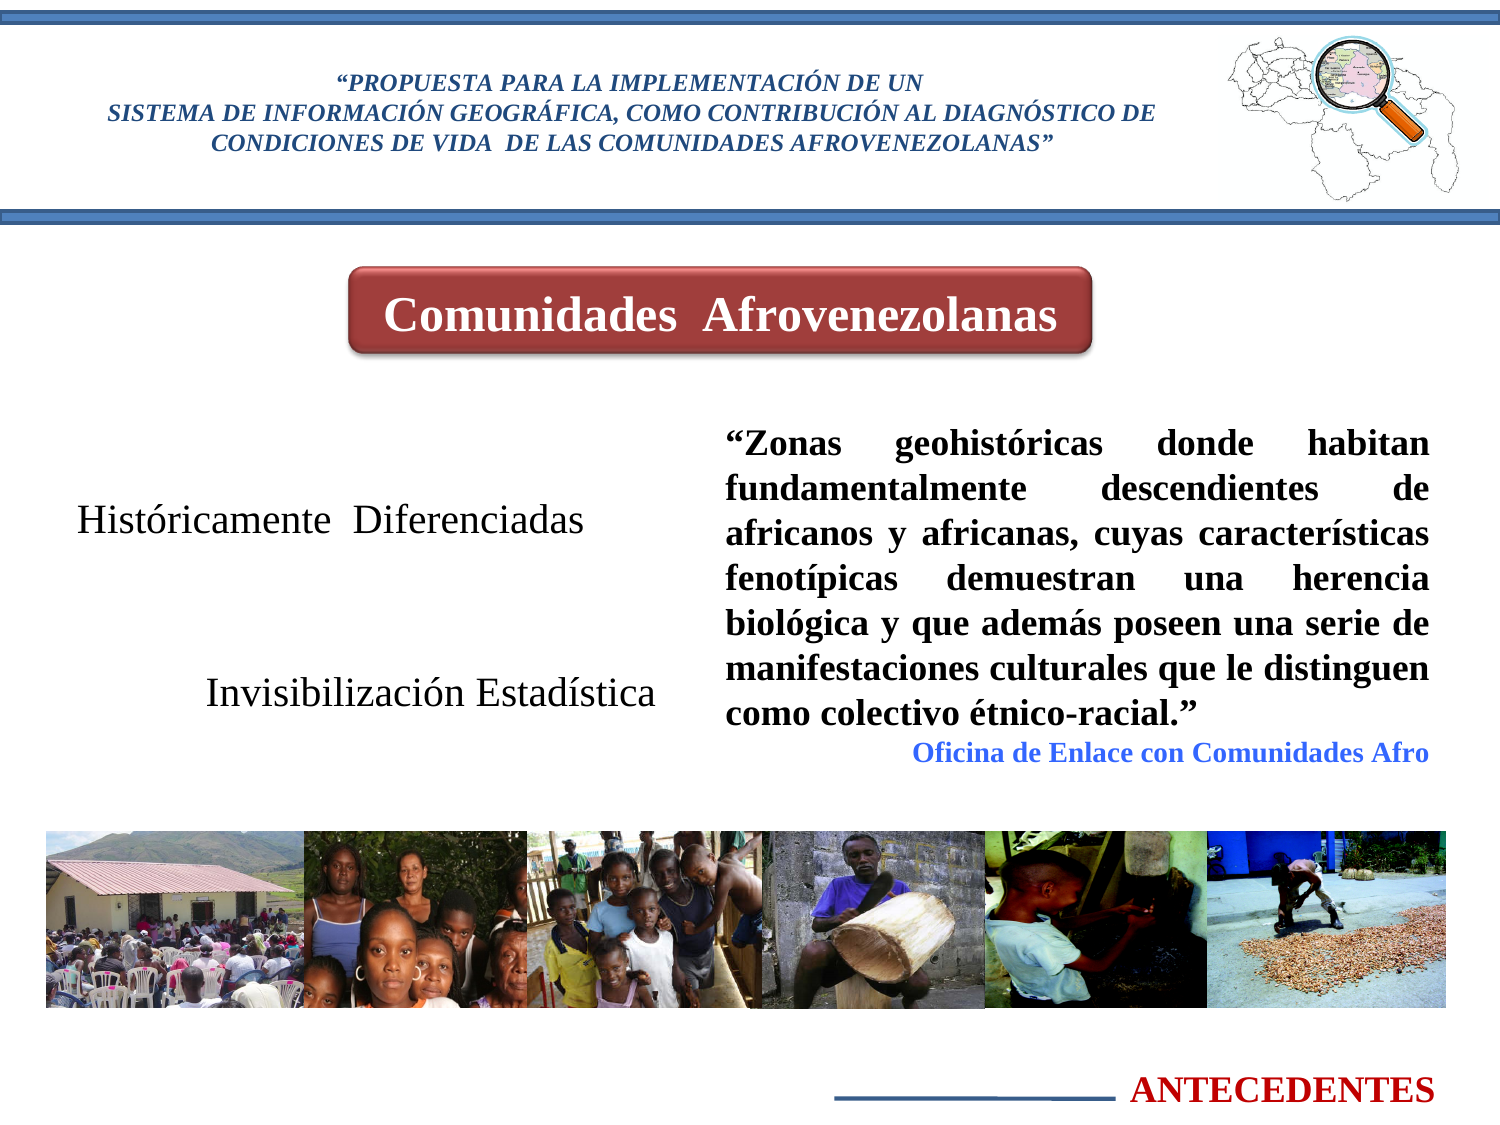

“PROPUESTA PARA LA IMPLEMENTACIÓN DE UN
SISTEMA DE INFORMACIÓN GEOGRÁFICA, COMO CONTRIBUCIÓN AL DIAGNÓSTICO DE CONDICIONES DE VIDA DE LAS COMUNIDADES AFROVENEZOLANAS”
Comunidades Afrovenezolanas
“Zonas geohistóricas donde habitan fundamentalmente descendientes de africanos y africanas, cuyas características fenotípicas demuestran una herencia biológica y que además poseen una serie de manifestaciones culturales que le distinguen como colectivo étnico-racial.”
Oficina de Enlace con Comunidades Afro
Históricamente Diferenciadas
Invisibilización Estadística
ANTECEDENTES